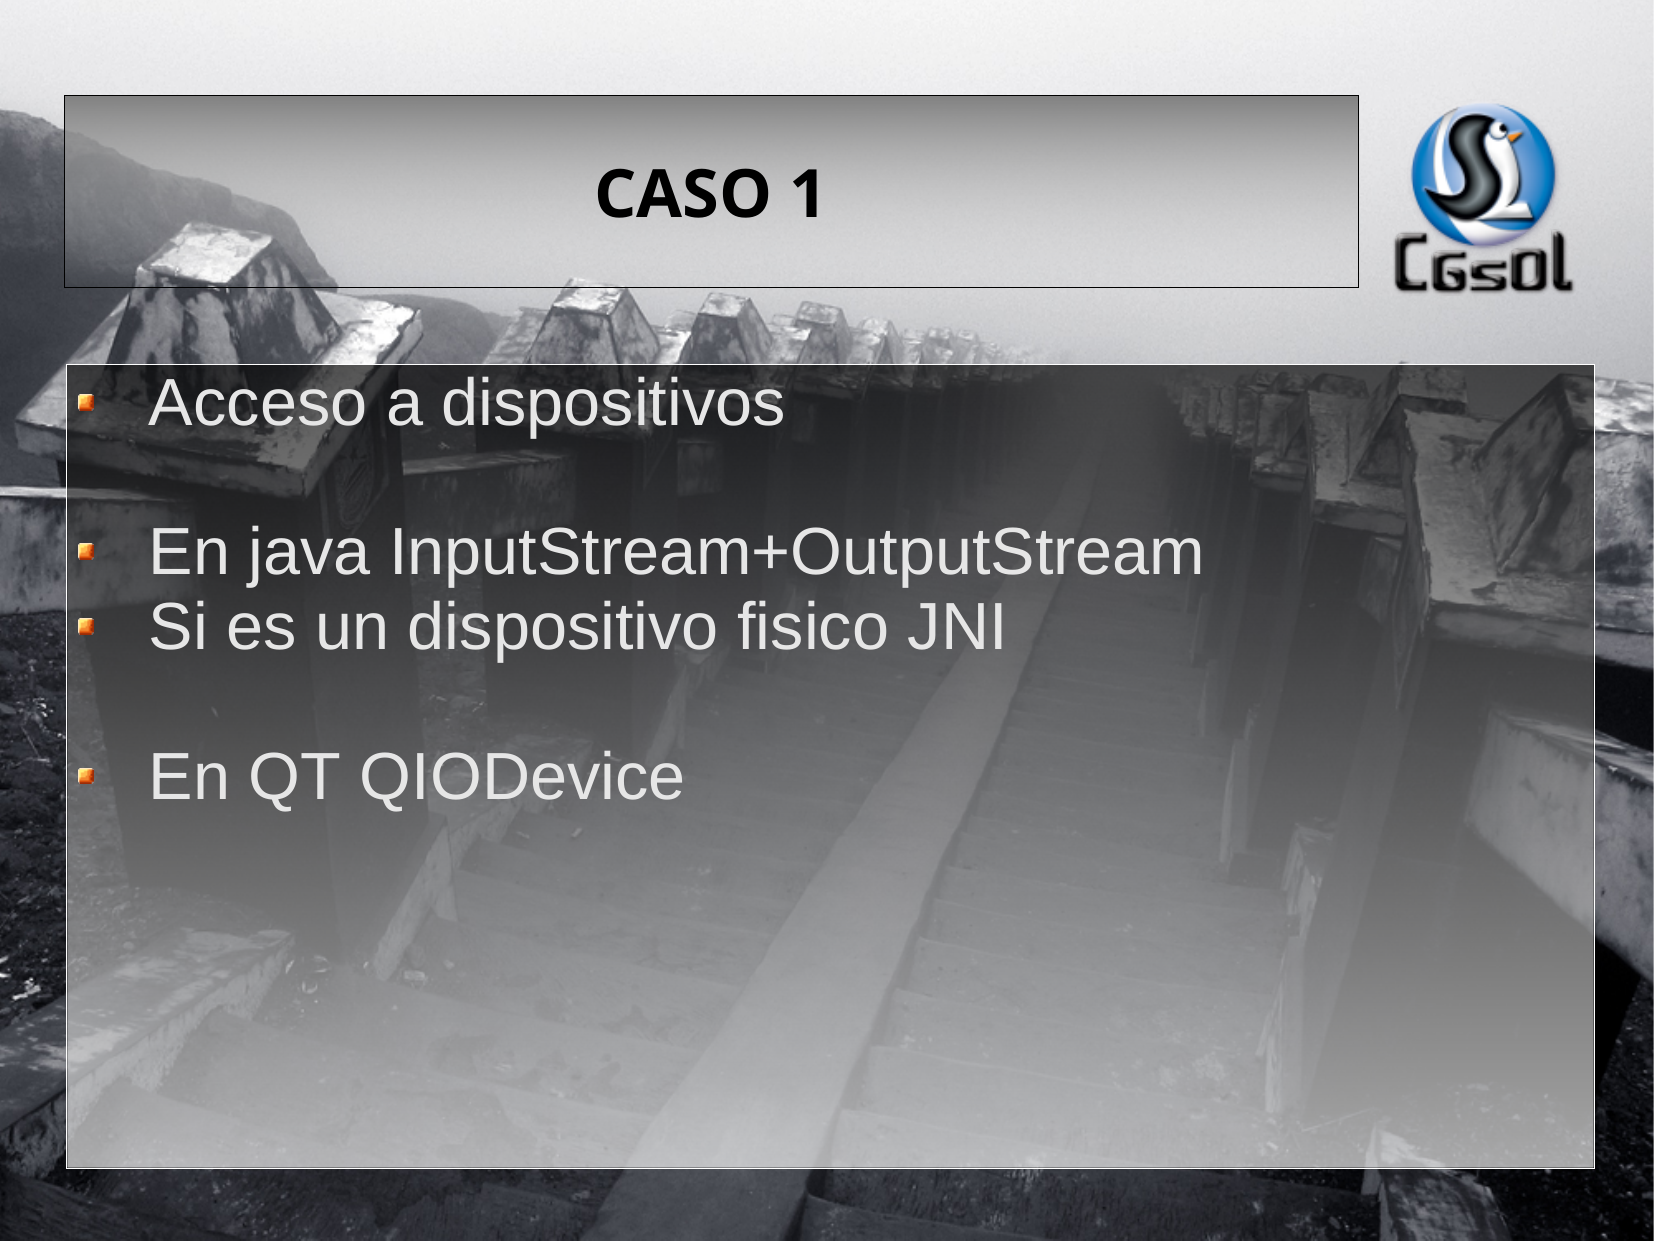

# CASO 1
Acceso a dispositivos
En java InputStream+OutputStream
Si es un dispositivo fisico JNI
En QT QIODevice